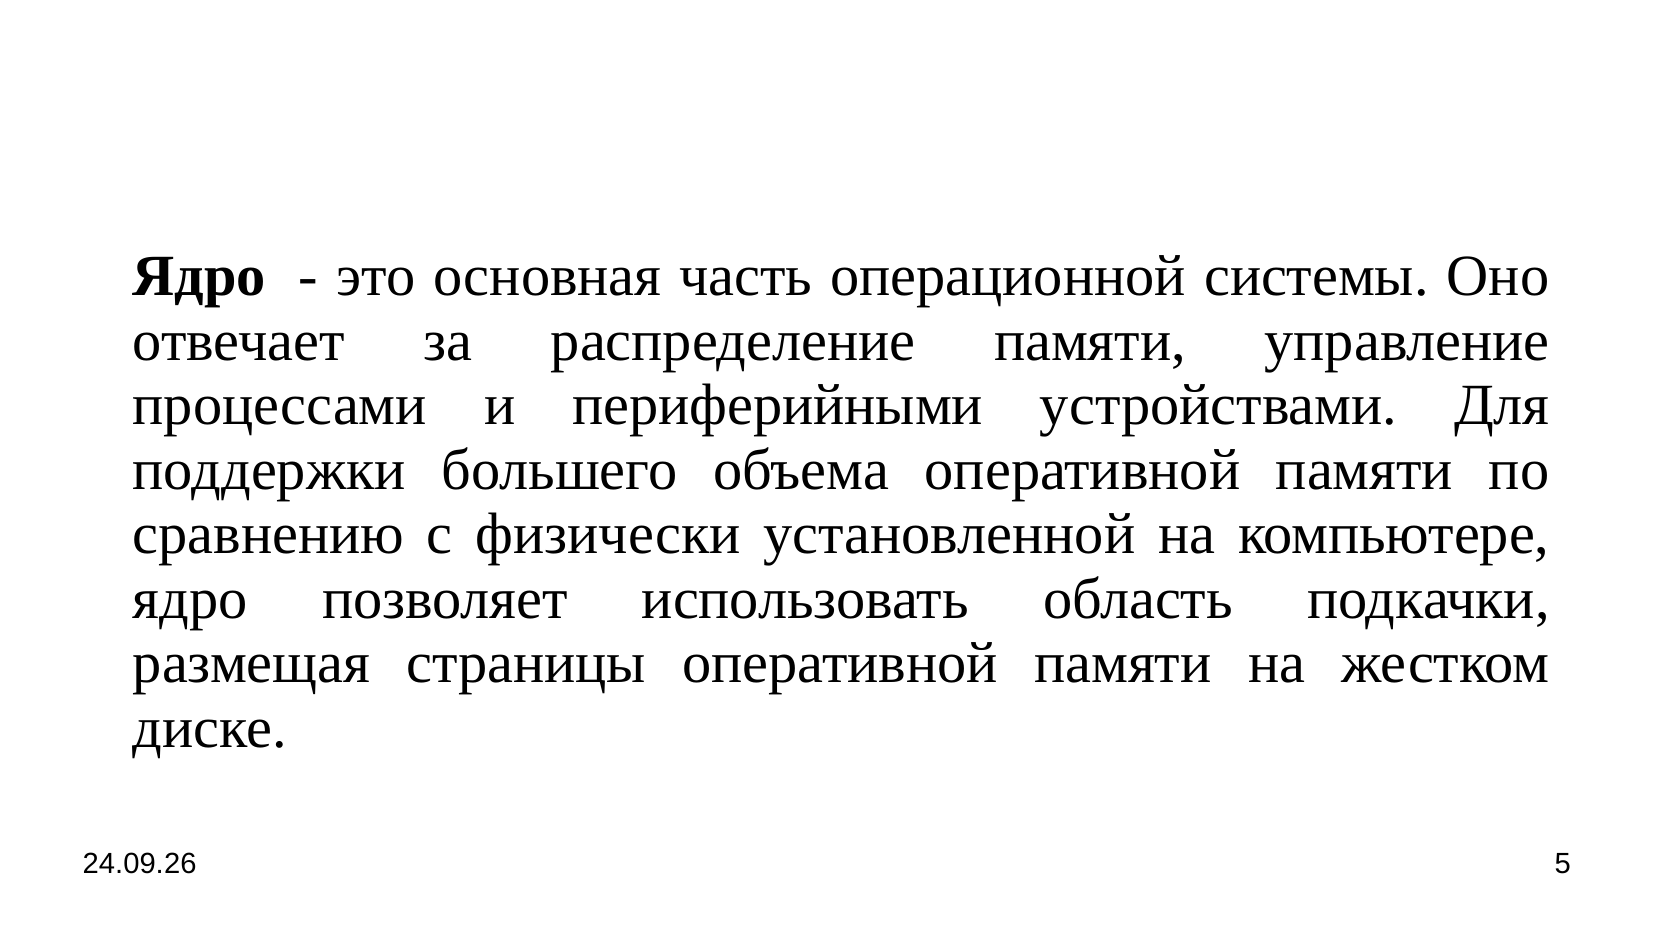

Ядро  - это основная часть операционной системы. Оно отвечает за распределение памяти, управление процессами и периферийными устройствами. Для поддержки большего объема оперативной памяти по сравнению с физически установленной на компьютере, ядро позволяет использовать область подкачки, размещая страницы оперативной памяти на жестком диске.
5